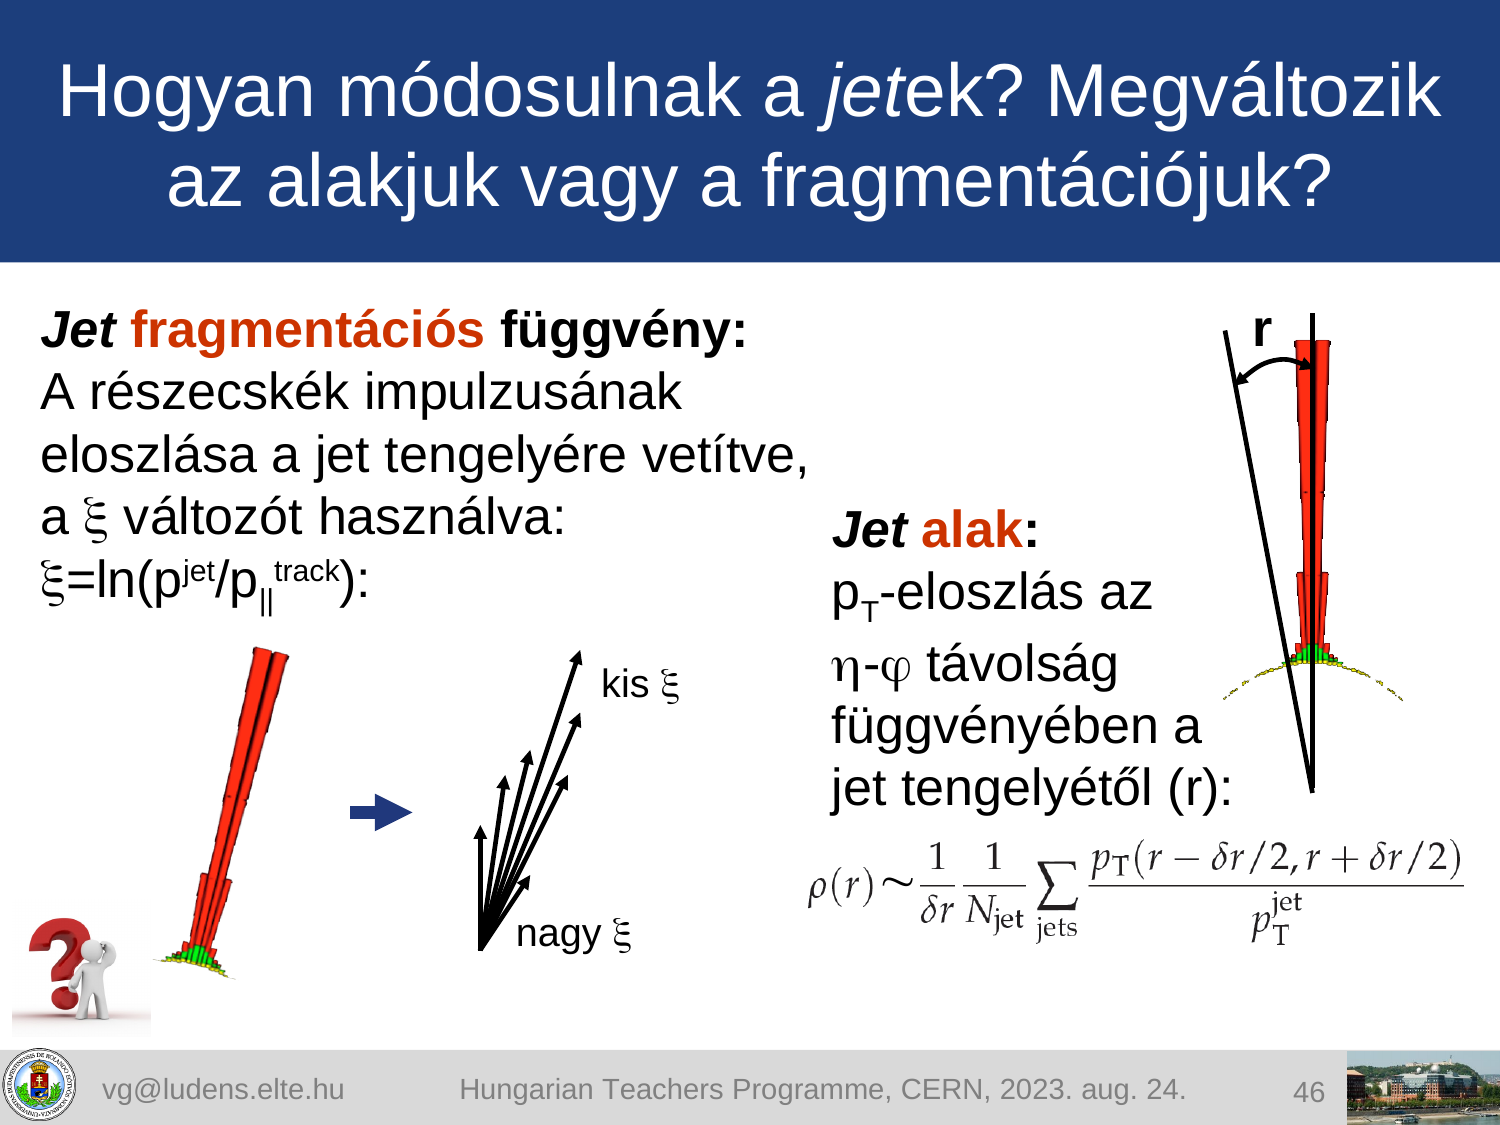

# Hogyan módosulnak a jetek? Megváltozik az alakjuk vagy a fragmentációjuk?
r
Jet fragmentációs függvény:
A részecskék impulzusának
eloszlása a jet tengelyére vetítve,
a  változót használva:
=ln(pjet/p||track):
Jet alak:
pT-eloszlás az
- távolság
függvényében a
jet tengelyétől (r):
kis 

nagy 
46